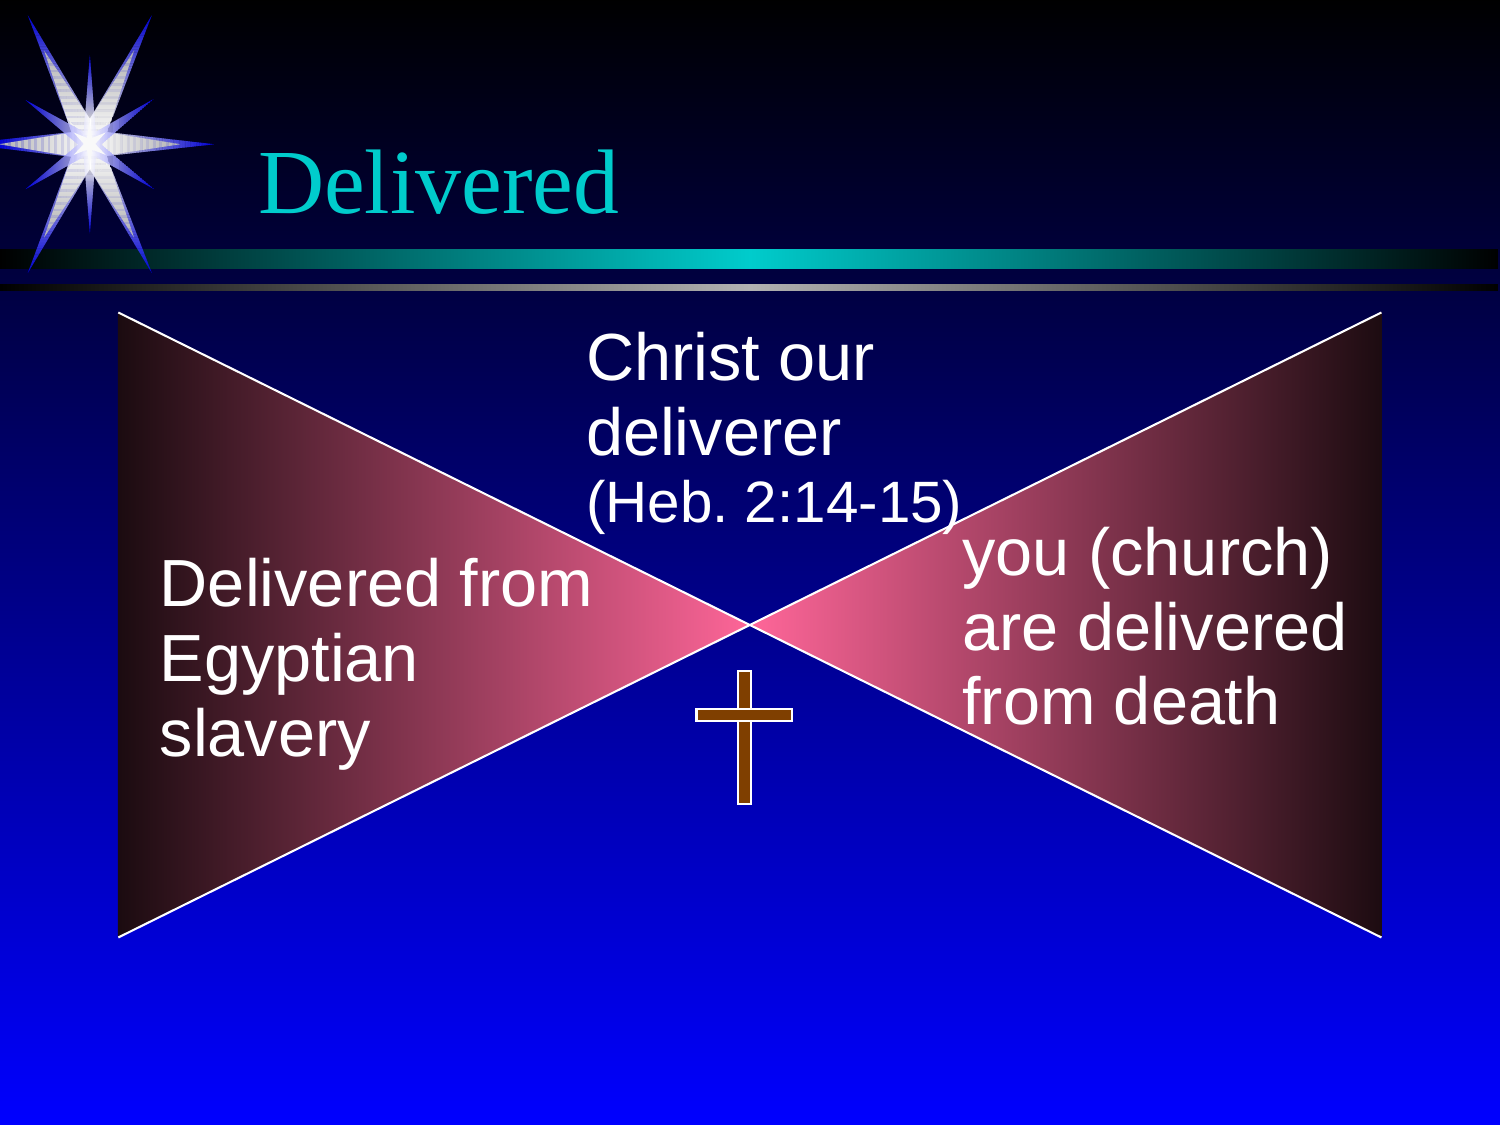

# Delivered
Christ our deliverer
(Heb. 2:14-15)
you (church) are delivered from death
Delivered from Egyptian slavery